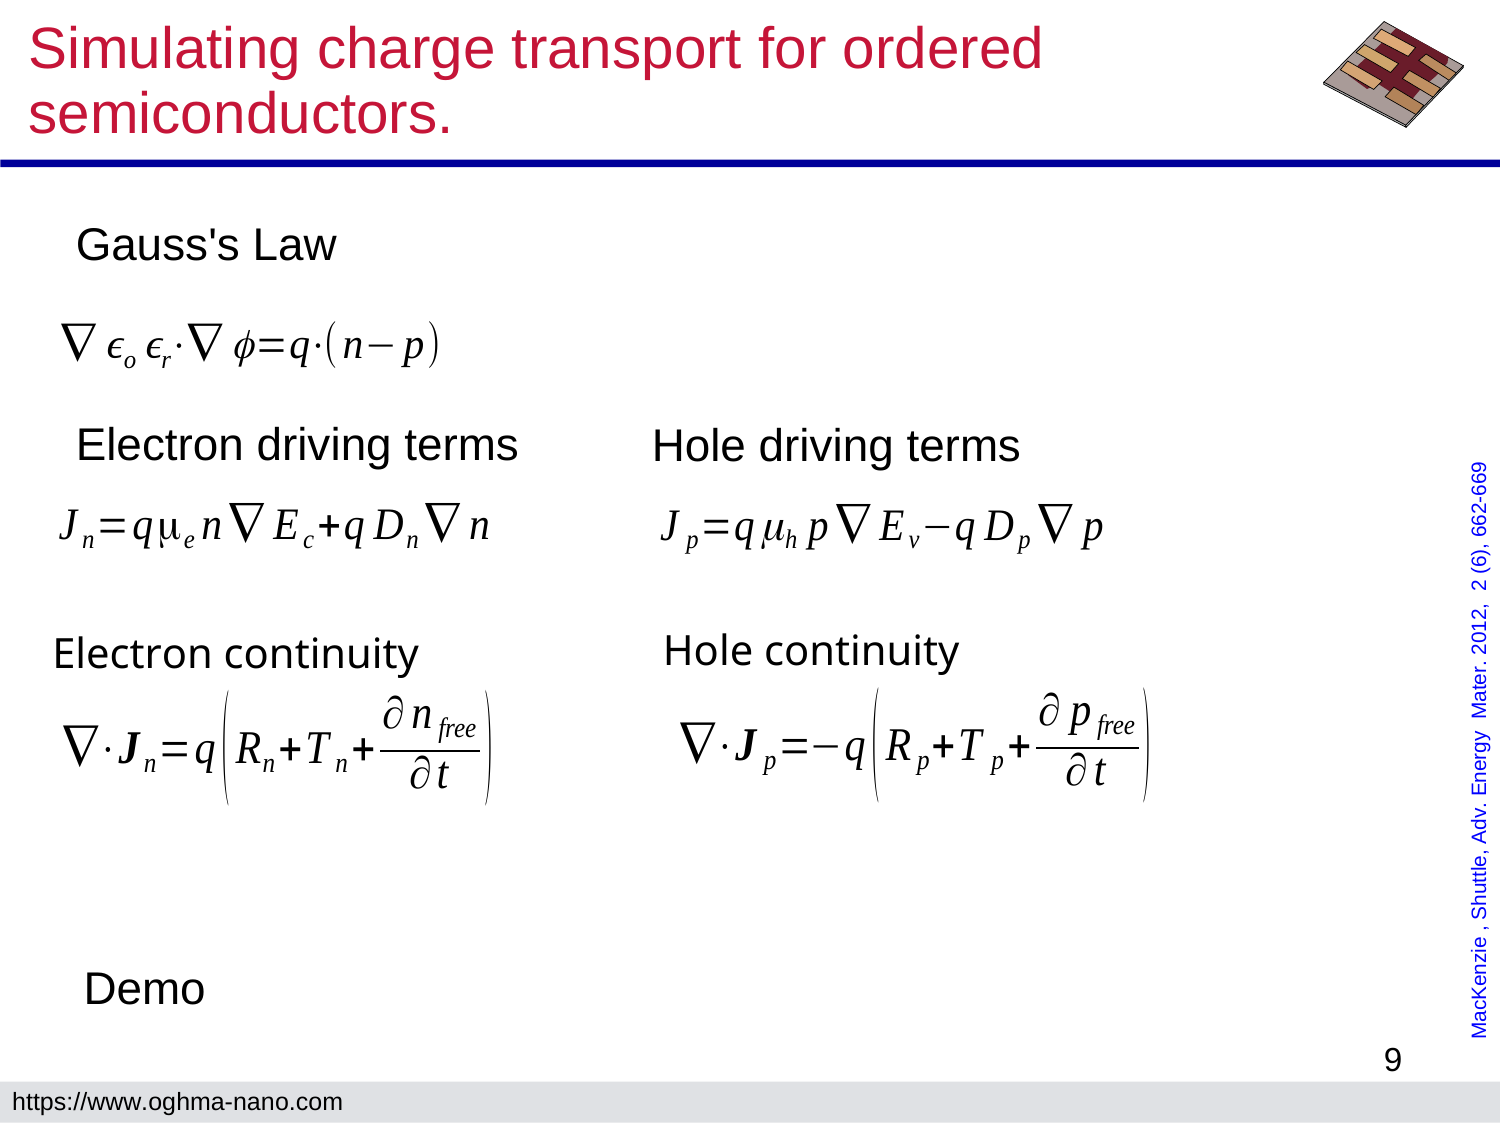

# Simulating charge transport for ordered semiconductors.
Gauss's Law
Electron driving terms
Hole driving terms
MacKenzie , Shuttle, Adv. Energy Mater. 2012, 2 (6), 662-669
Hole continuity
Electron continuity
Demo